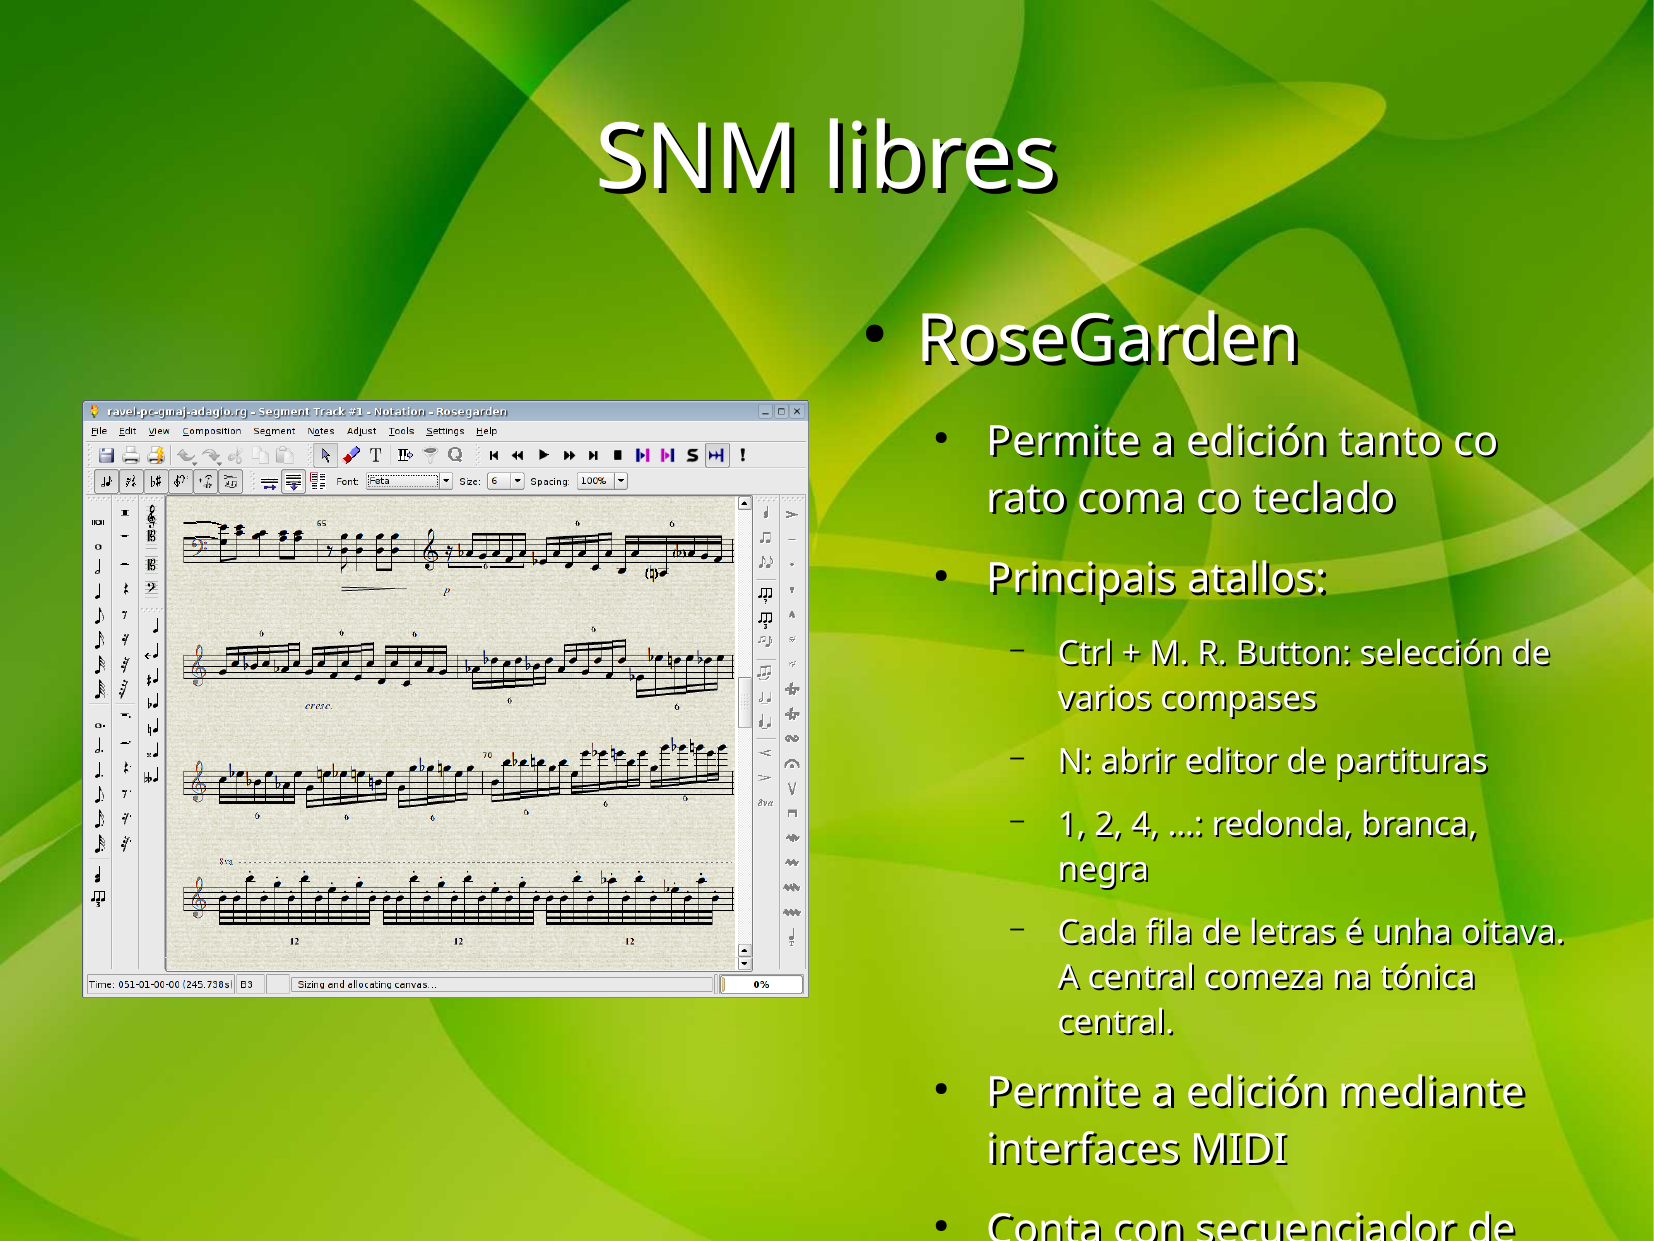

# SNM libres
RoseGarden
Permite a edición tanto co rato coma co teclado
Principais atallos:
Ctrl + M. R. Button: selección de varios compases
N: abrir editor de partituras
1, 2, 4, …: redonda, branca, negra
Cada fila de letras é unha oitava. A central comeza na tónica central.
Permite a edición mediante interfaces MIDI
Conta con secuenciador de audio/MIDI